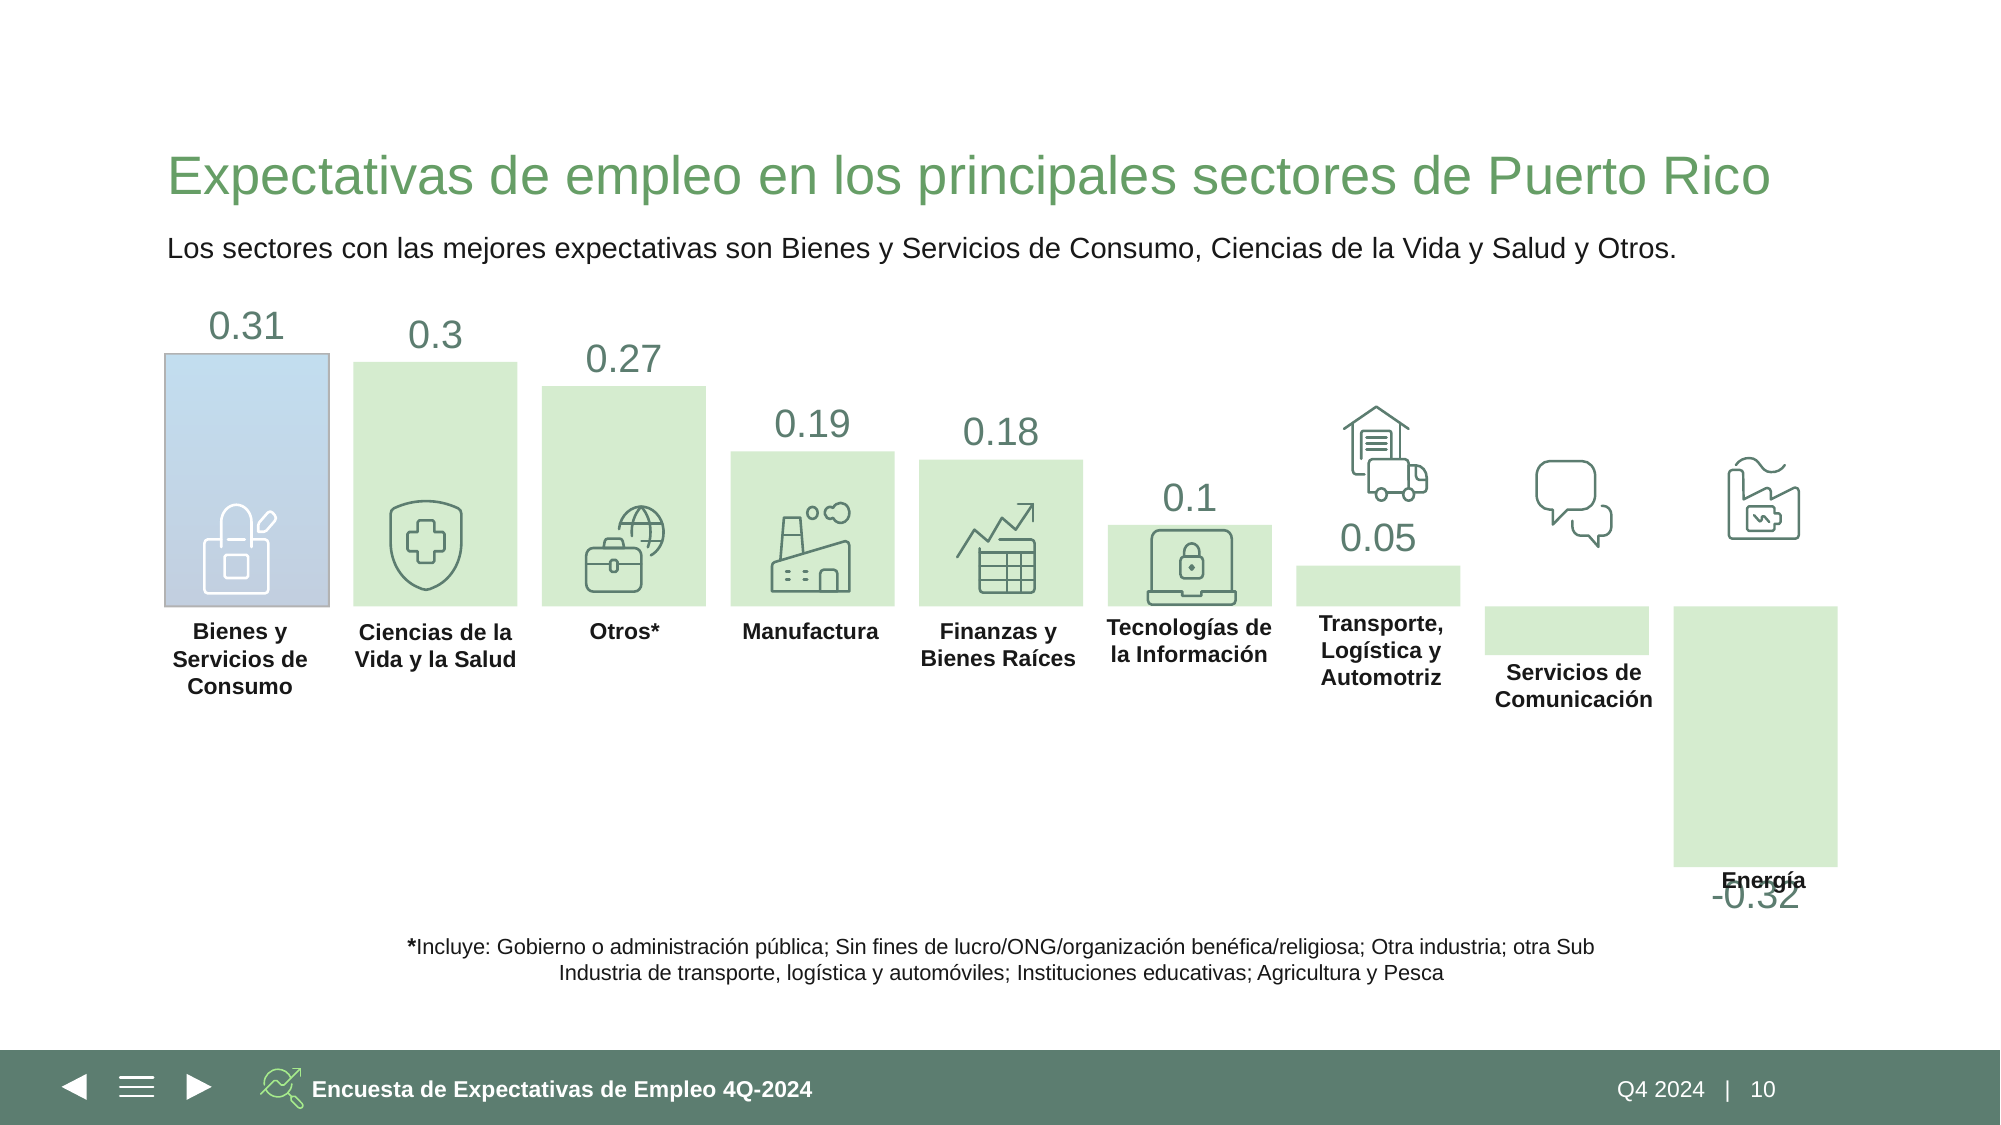

Expectativas de empleo en los principales sectores de Puerto Rico
# Los sectores con las mejores expectativas son Bienes y Servicios de Consumo, Ciencias de la Vida y Salud y Otros.
### Chart
| Category | Percentage |
|---|---|
| Bienes y Servicios de Consumo | 0.31 |
| Ciencias de la Vida y Salud | 0.3 |
| Otros | 0.27 |
| Manufactura | 0.19 |
| Finanzas y Bienes Raíces | 0.18 |
| Tecnologías de la Información | 0.1 |
| Transporte, Logística y Automotriz | 0.05 |
| Servicios de Comunicación | -0.06 |
| Energía | -0.32 |
Transporte, Logística y Automotriz
Tecnologías de la Información
Manufactura
Finanzas y Bienes Raíces
Bienes y Servicios de Consumo
Otros*
Ciencias de la Vida y la Salud
Servicios de Comunicación
Energía
*Incluye: Gobierno o administración pública; Sin fines de lucro/ONG/organización benéfica/religiosa; Otra industria; otra Sub Industria de transporte, logística y automóviles; Instituciones educativas; Agricultura y Pesca